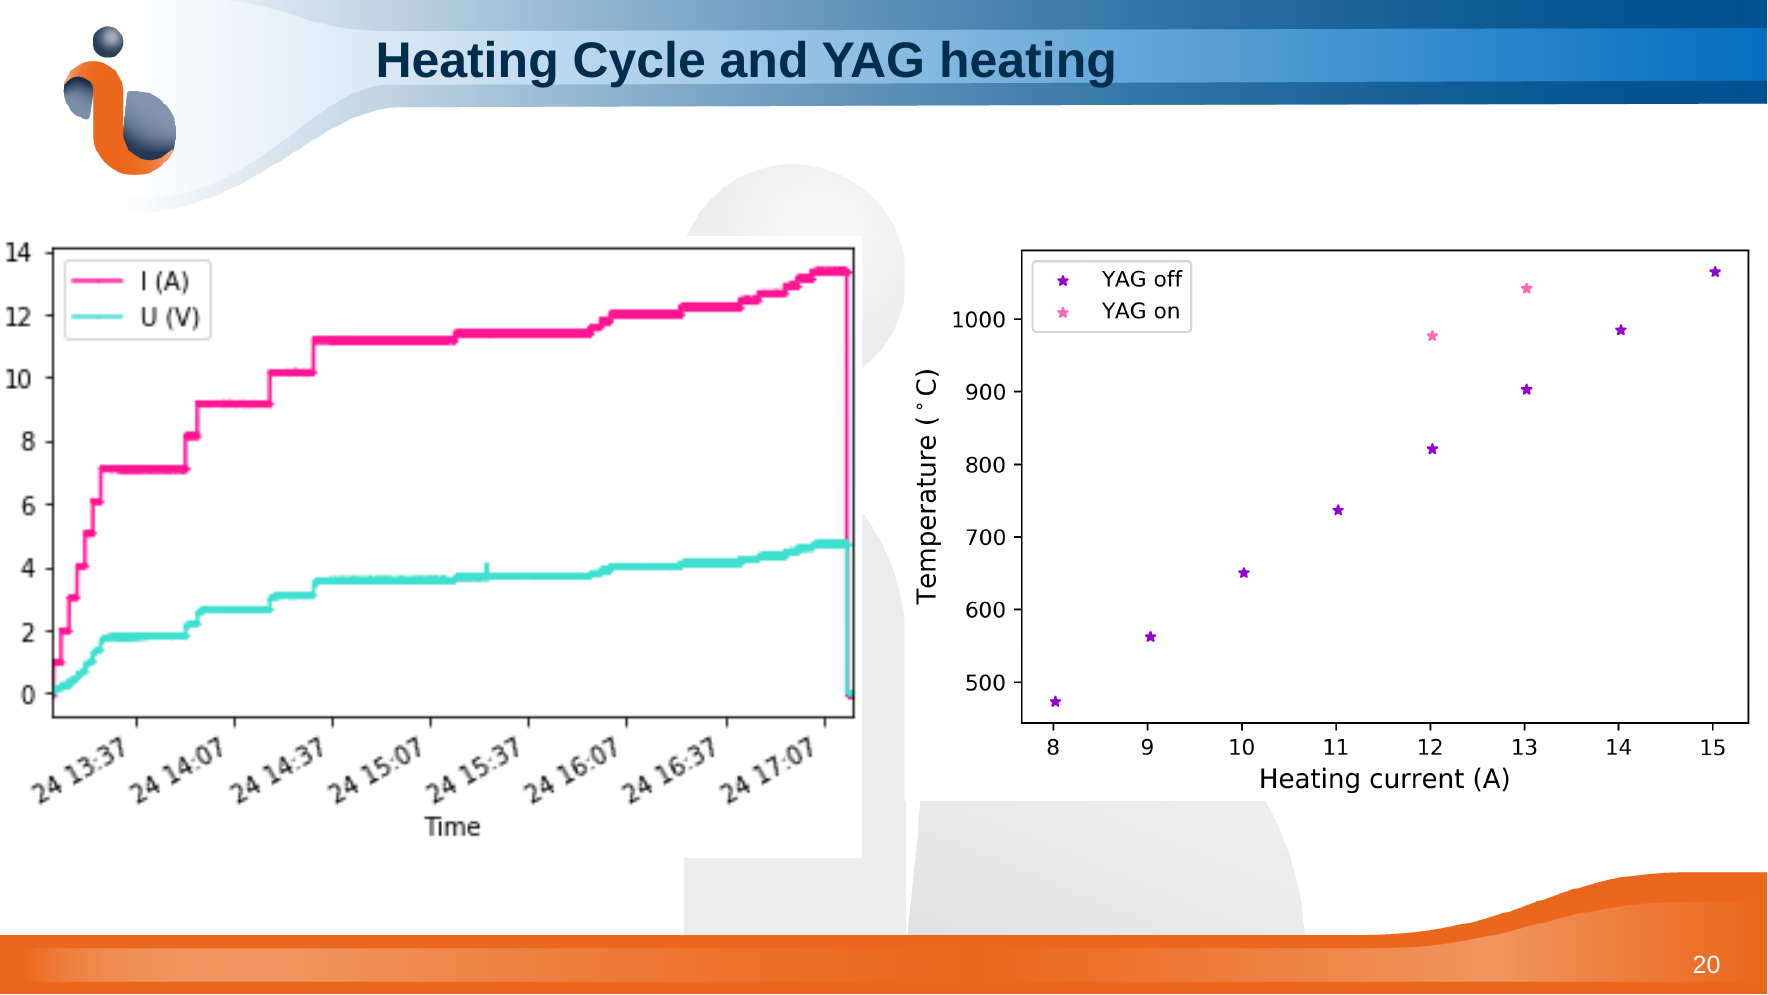

# Heating Cycle and YAG heating
20